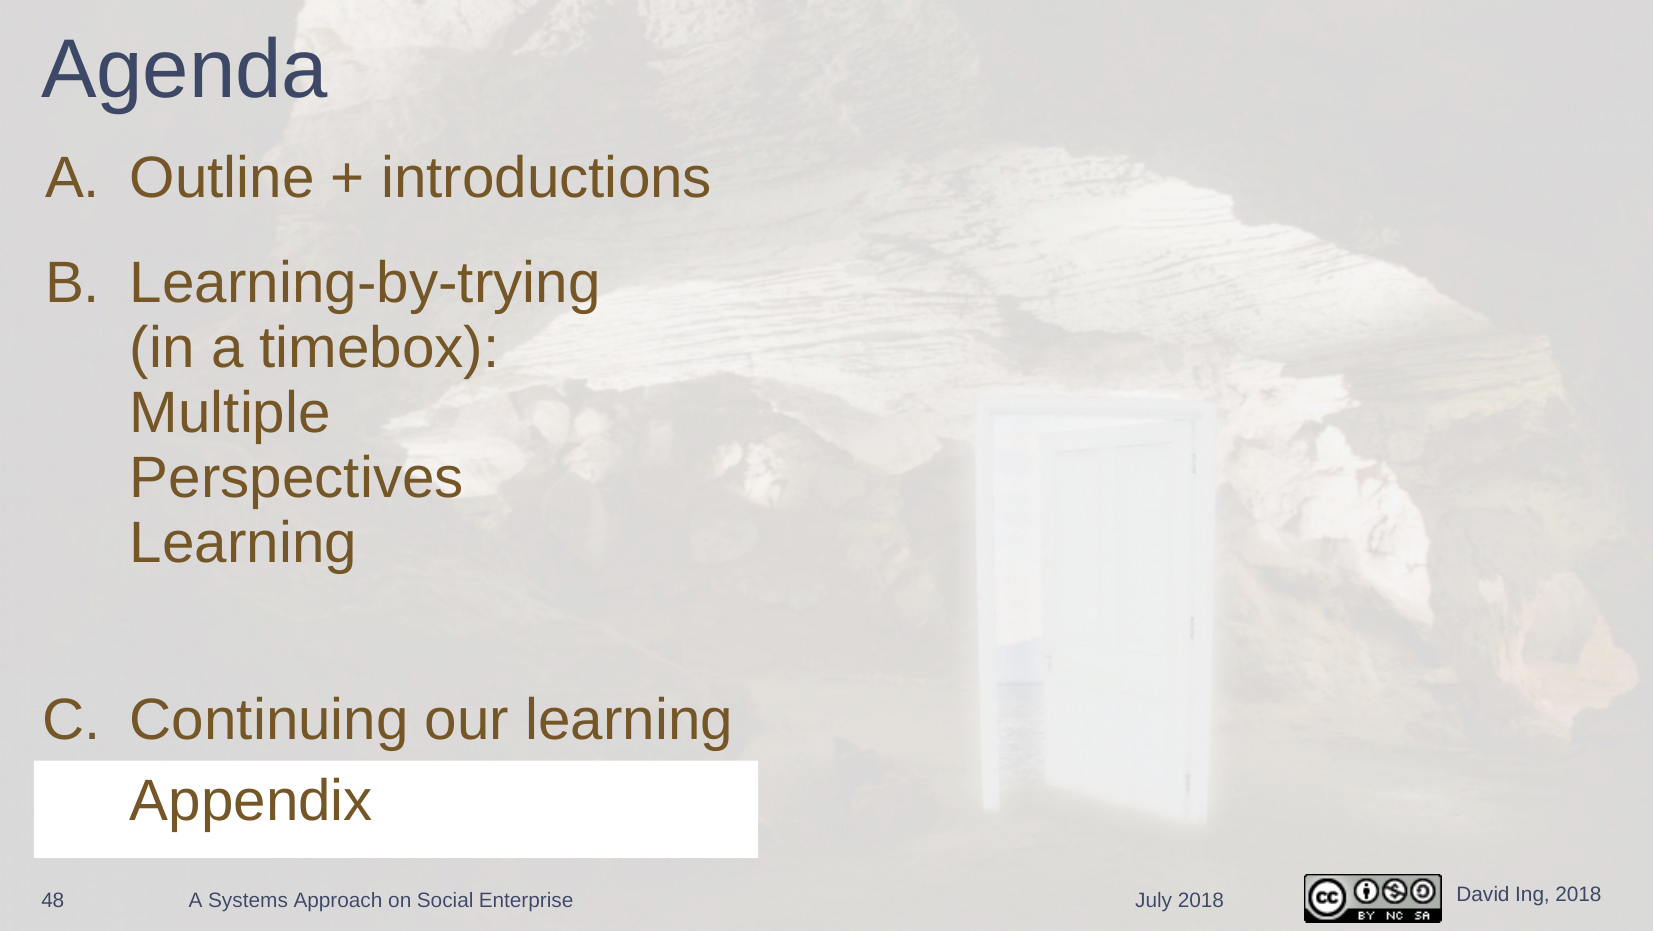

# Agenda
| A. | Outline + introductions |
| --- | --- |
| B. | Learning-by-trying (in a timebox): Multiple Perspectives Learning |
| C. | Continuing our learning |
| | Appendix |
A Systems Approach on Social Enterprise
July 2018